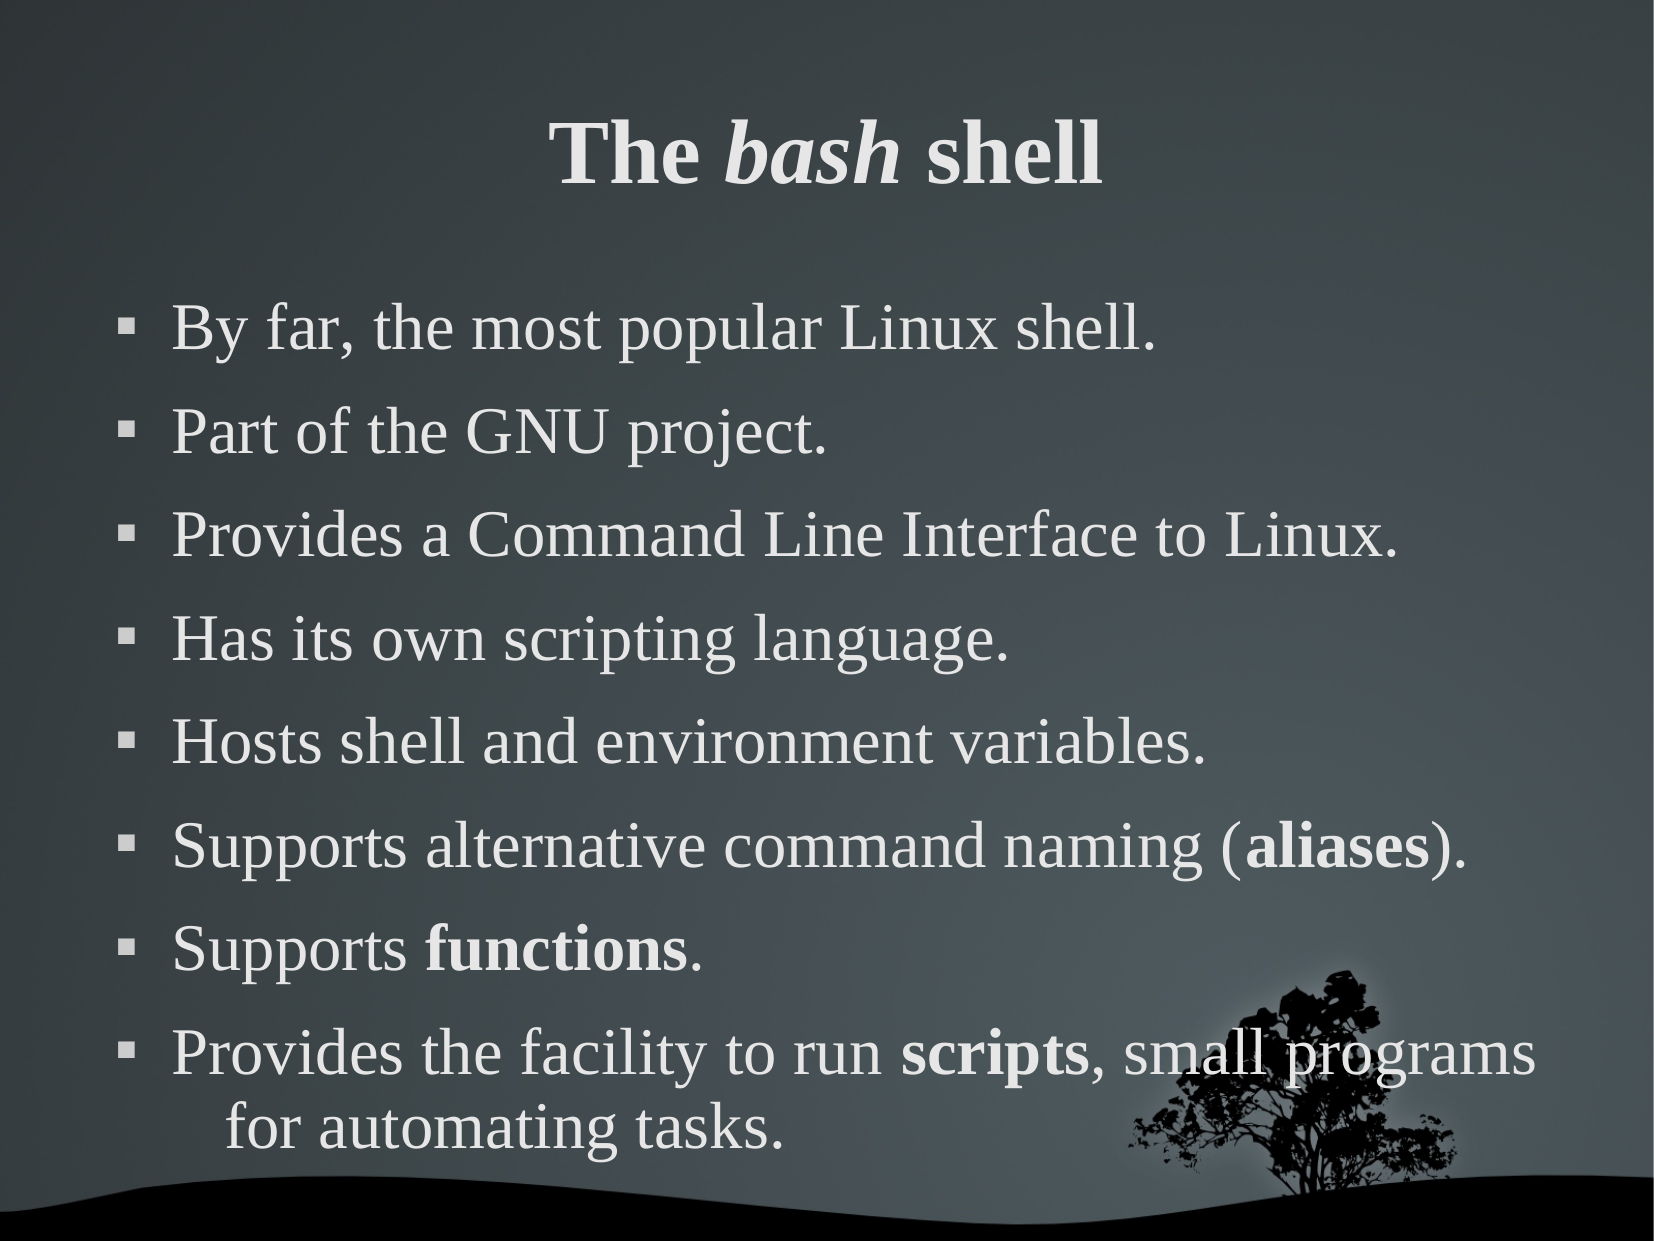

# The bash shell
By far, the most popular Linux shell.
Part of the GNU project.
Provides a Command Line Interface to Linux.
Has its own scripting language.
Hosts shell and environment variables.
Supports alternative command naming (aliases).
Supports functions.
Provides the facility to run scripts, small programs for automating tasks.